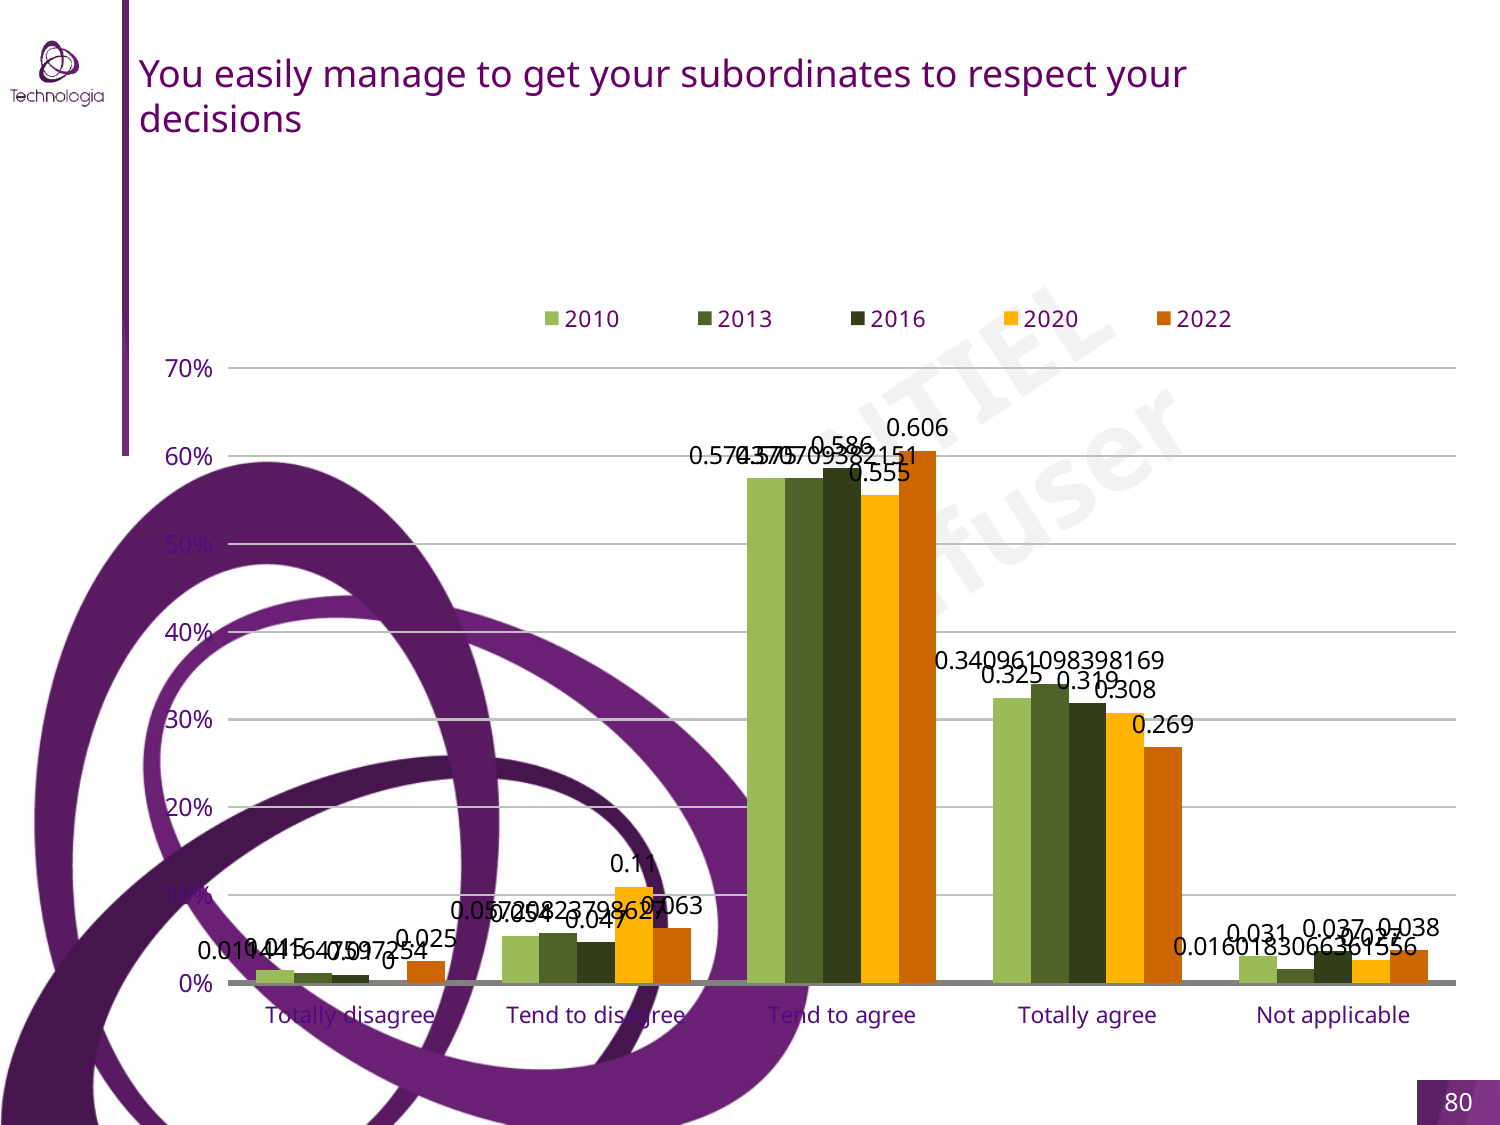

# You easily manage to get your subordinates to respect your decisions
### Chart
| Category | 2010 | 2013 | 2016 | 2020 | 2022 |
|---|---|---|---|---|---|
| Totally disagree | 0.015 | 0.011441647597254 | 0.01 | 0.0 | 0.025 |
| Tend to disagree | 0.054 | 0.05720823798627 | 0.047 | 0.11 | 0.063 |
| Tend to agree | 0.575 | 0.574370709382151 | 0.586 | 0.555 | 0.606 |
| Totally agree | 0.325 | 0.340961098398169 | 0.319 | 0.308 | 0.269 |
| Not applicable | 0.031 | 0.0160183066361556 | 0.037 | 0.027 | 0.038 |